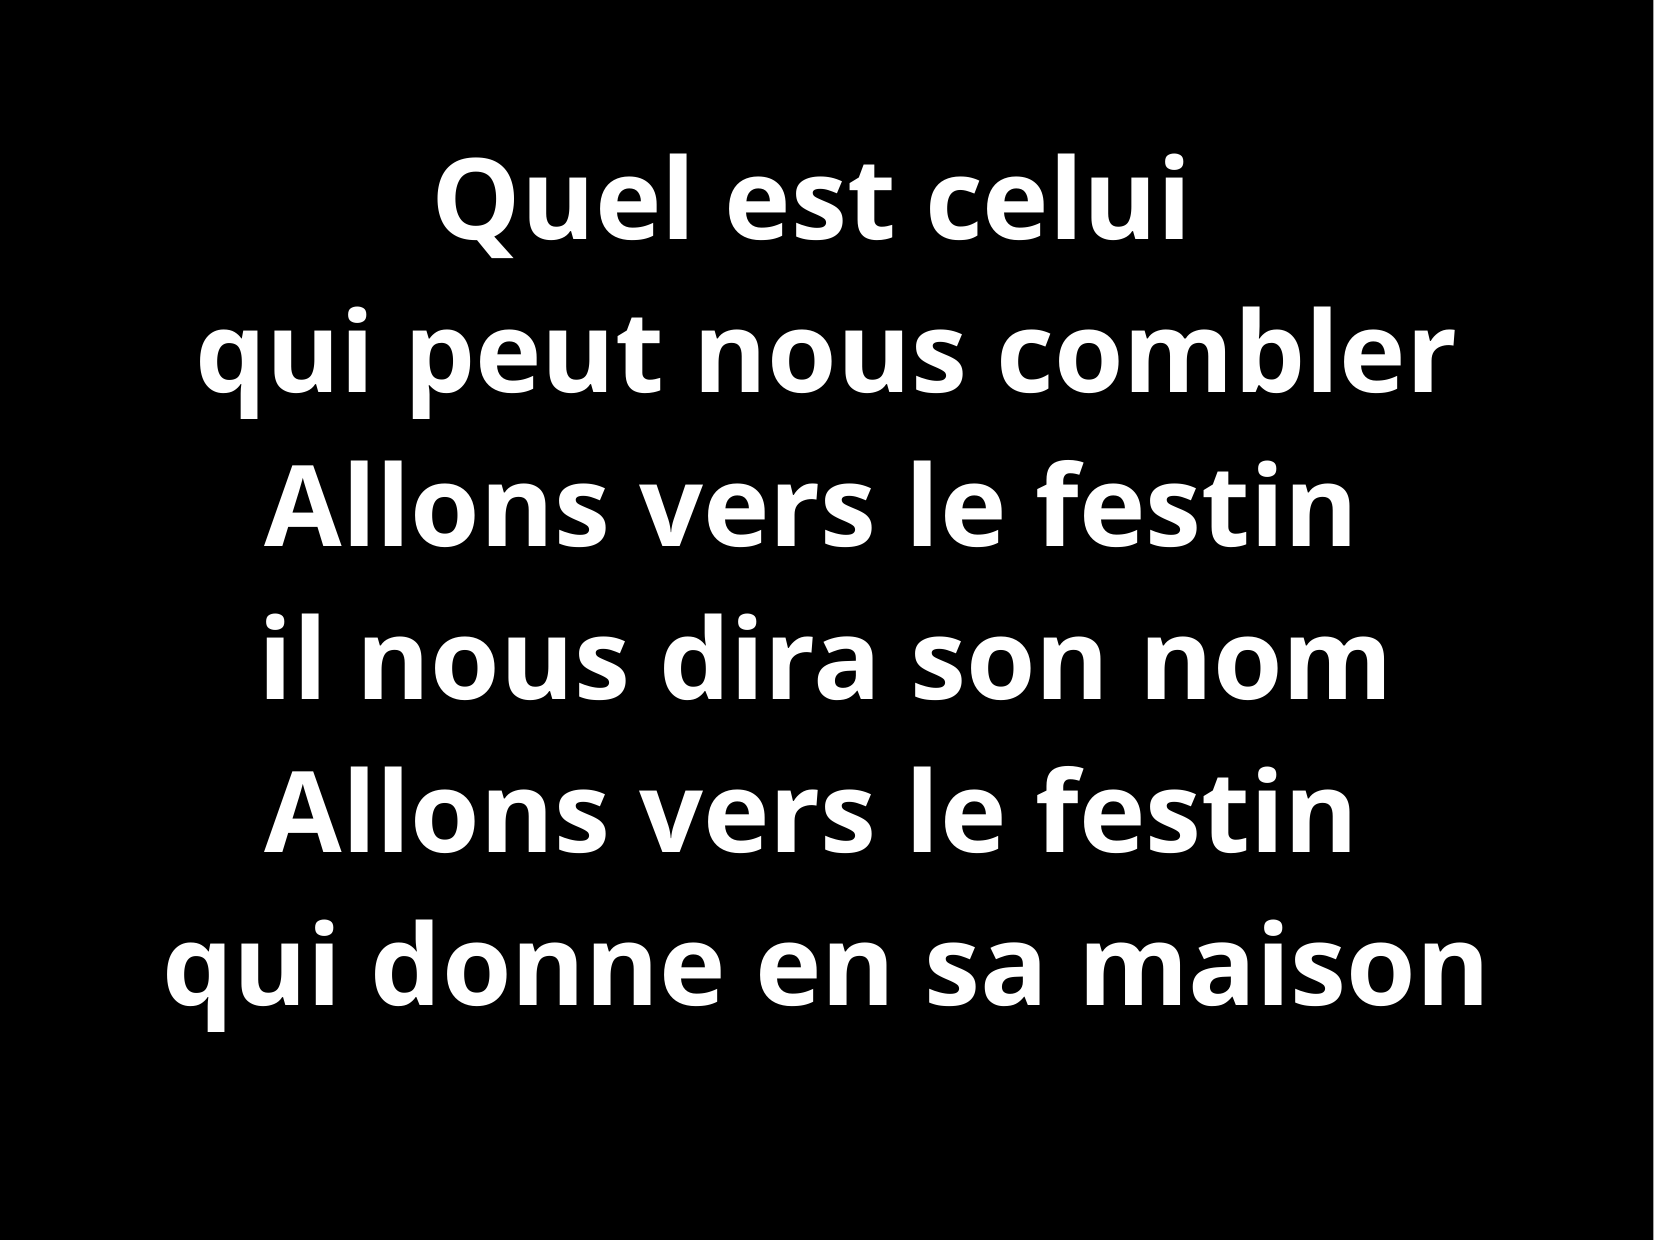

# Quel est celui
qui peut nous combler
Allons vers le festin
il nous dira son nom
Allons vers le festin
qui donne en sa maison